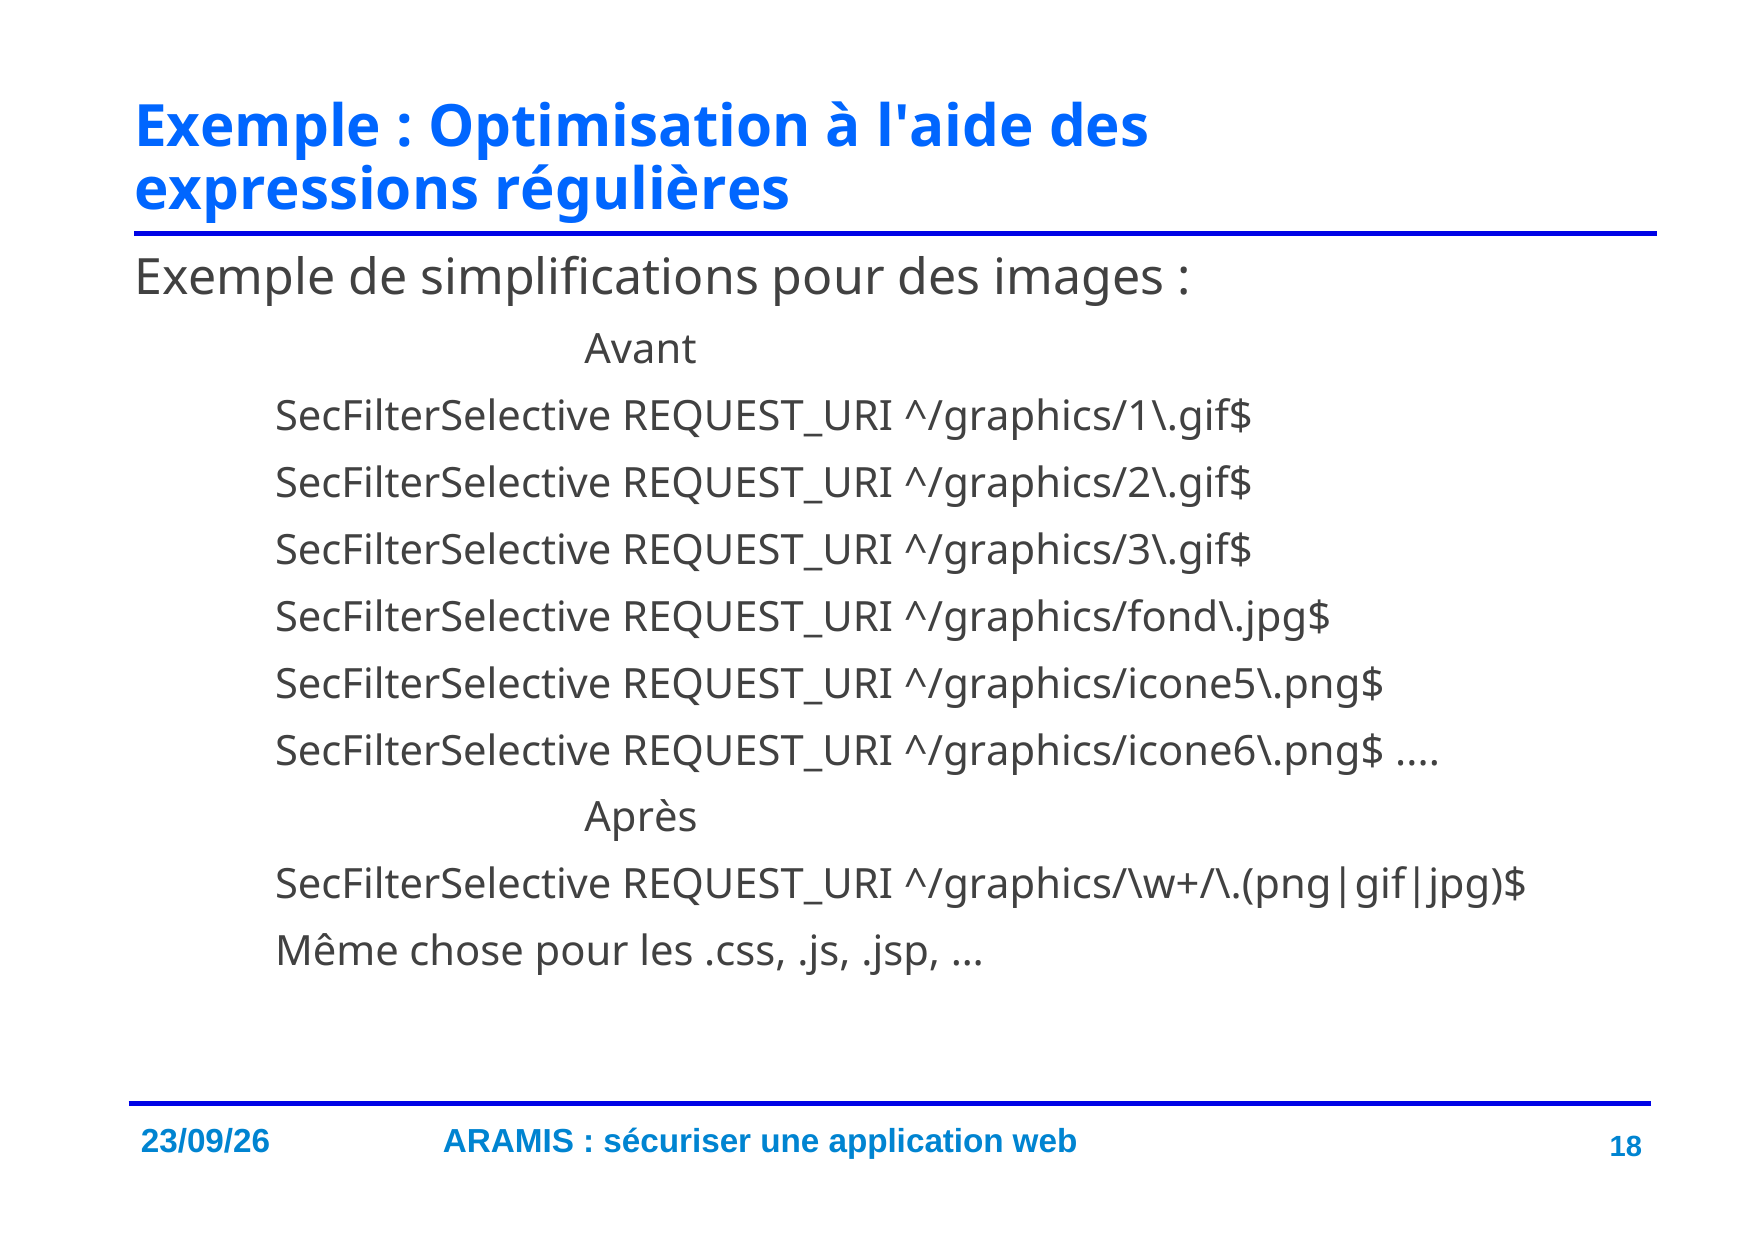

# Exemple : Optimisation à l'aide des expressions régulières
Exemple de simplifications pour des images :
		Avant
SecFilterSelective REQUEST_URI ^/graphics/1\.gif$
SecFilterSelective REQUEST_URI ^/graphics/2\.gif$
SecFilterSelective REQUEST_URI ^/graphics/3\.gif$
SecFilterSelective REQUEST_URI ^/graphics/fond\.jpg$
SecFilterSelective REQUEST_URI ^/graphics/icone5\.png$
SecFilterSelective REQUEST_URI ^/graphics/icone6\.png$ ....
		Après
SecFilterSelective REQUEST_URI ^/graphics/\w+/\.(png|gif|jpg)$
Même chose pour les .css, .js, .jsp, …
ARAMIS : sécuriser une application web
18